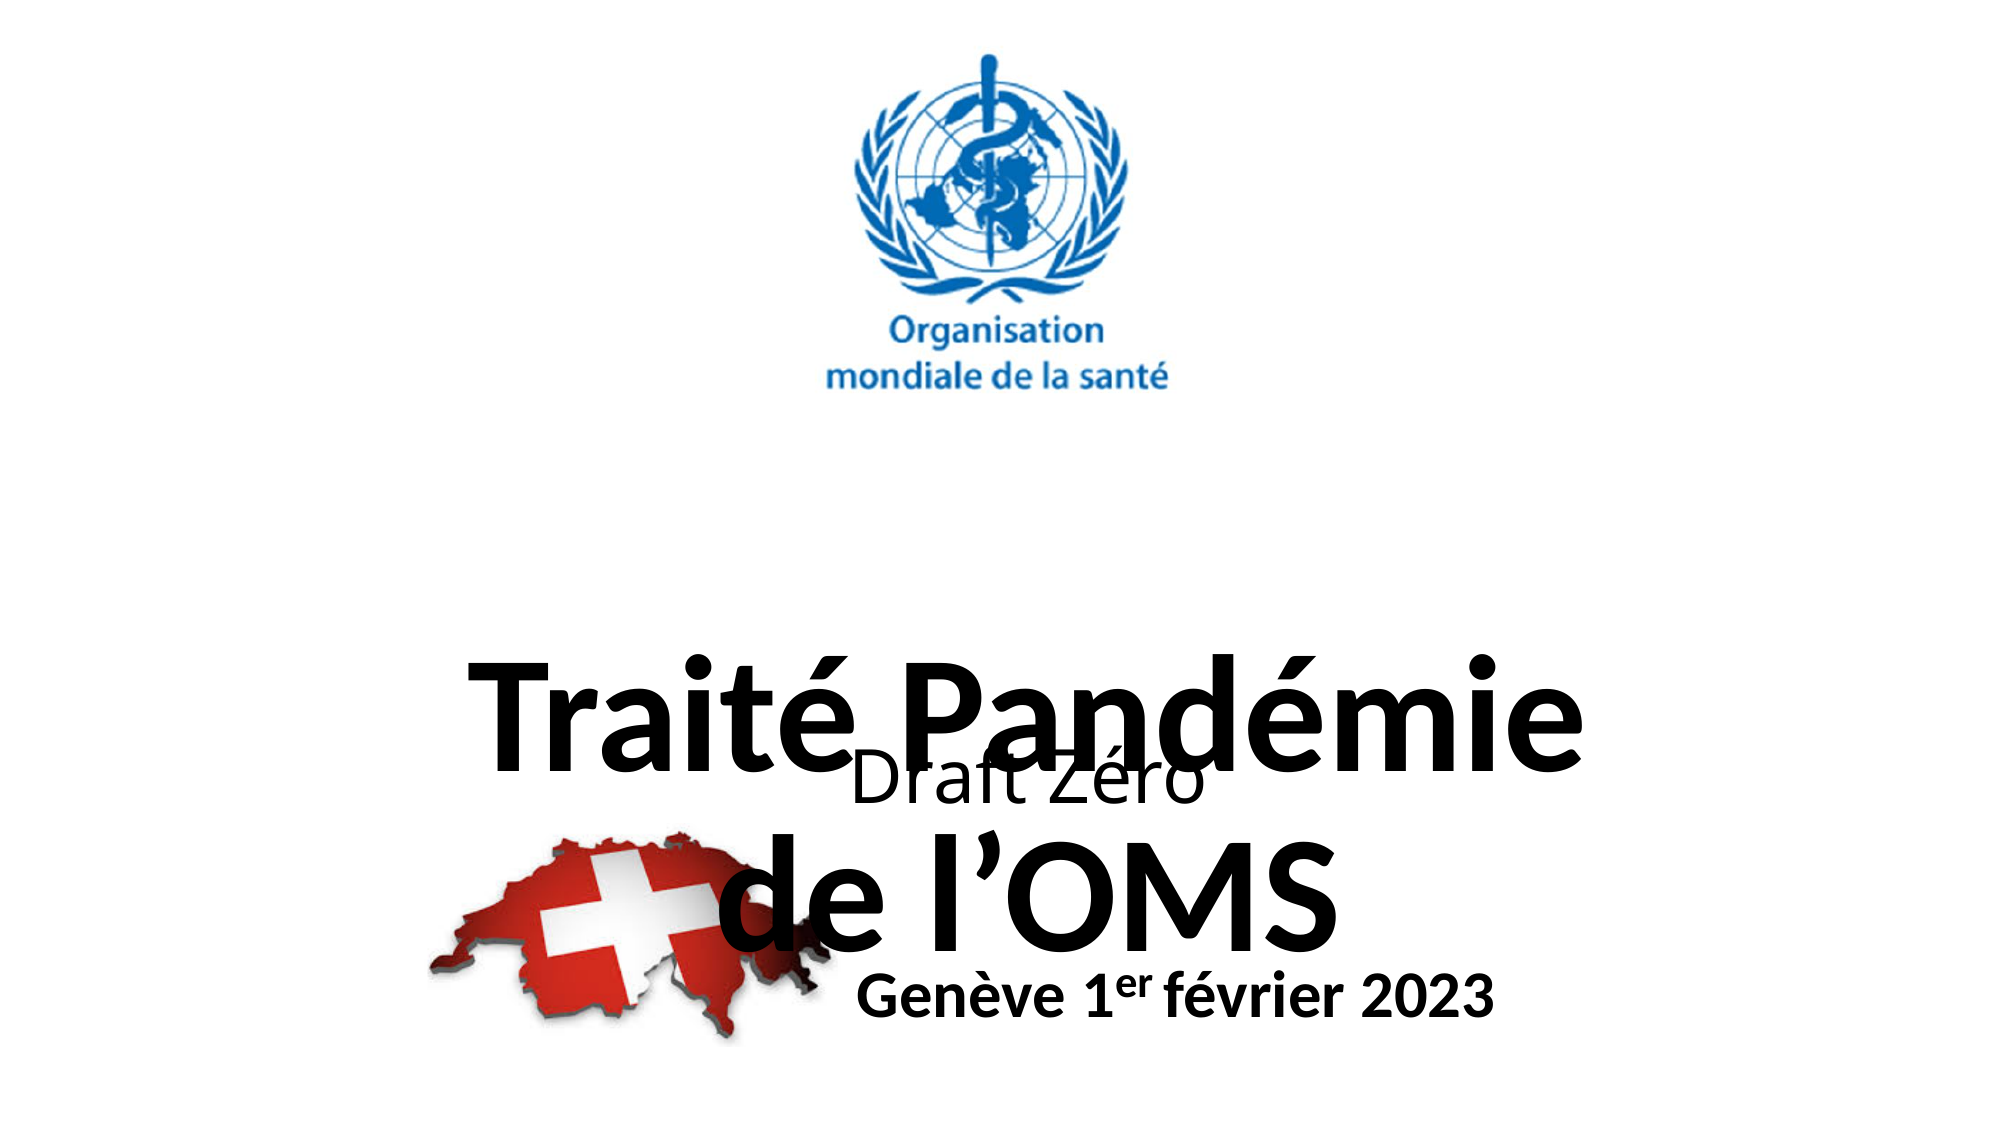

# Traité Pandémie de l’OMS
Draft Zéro
Genève 1er février 2023